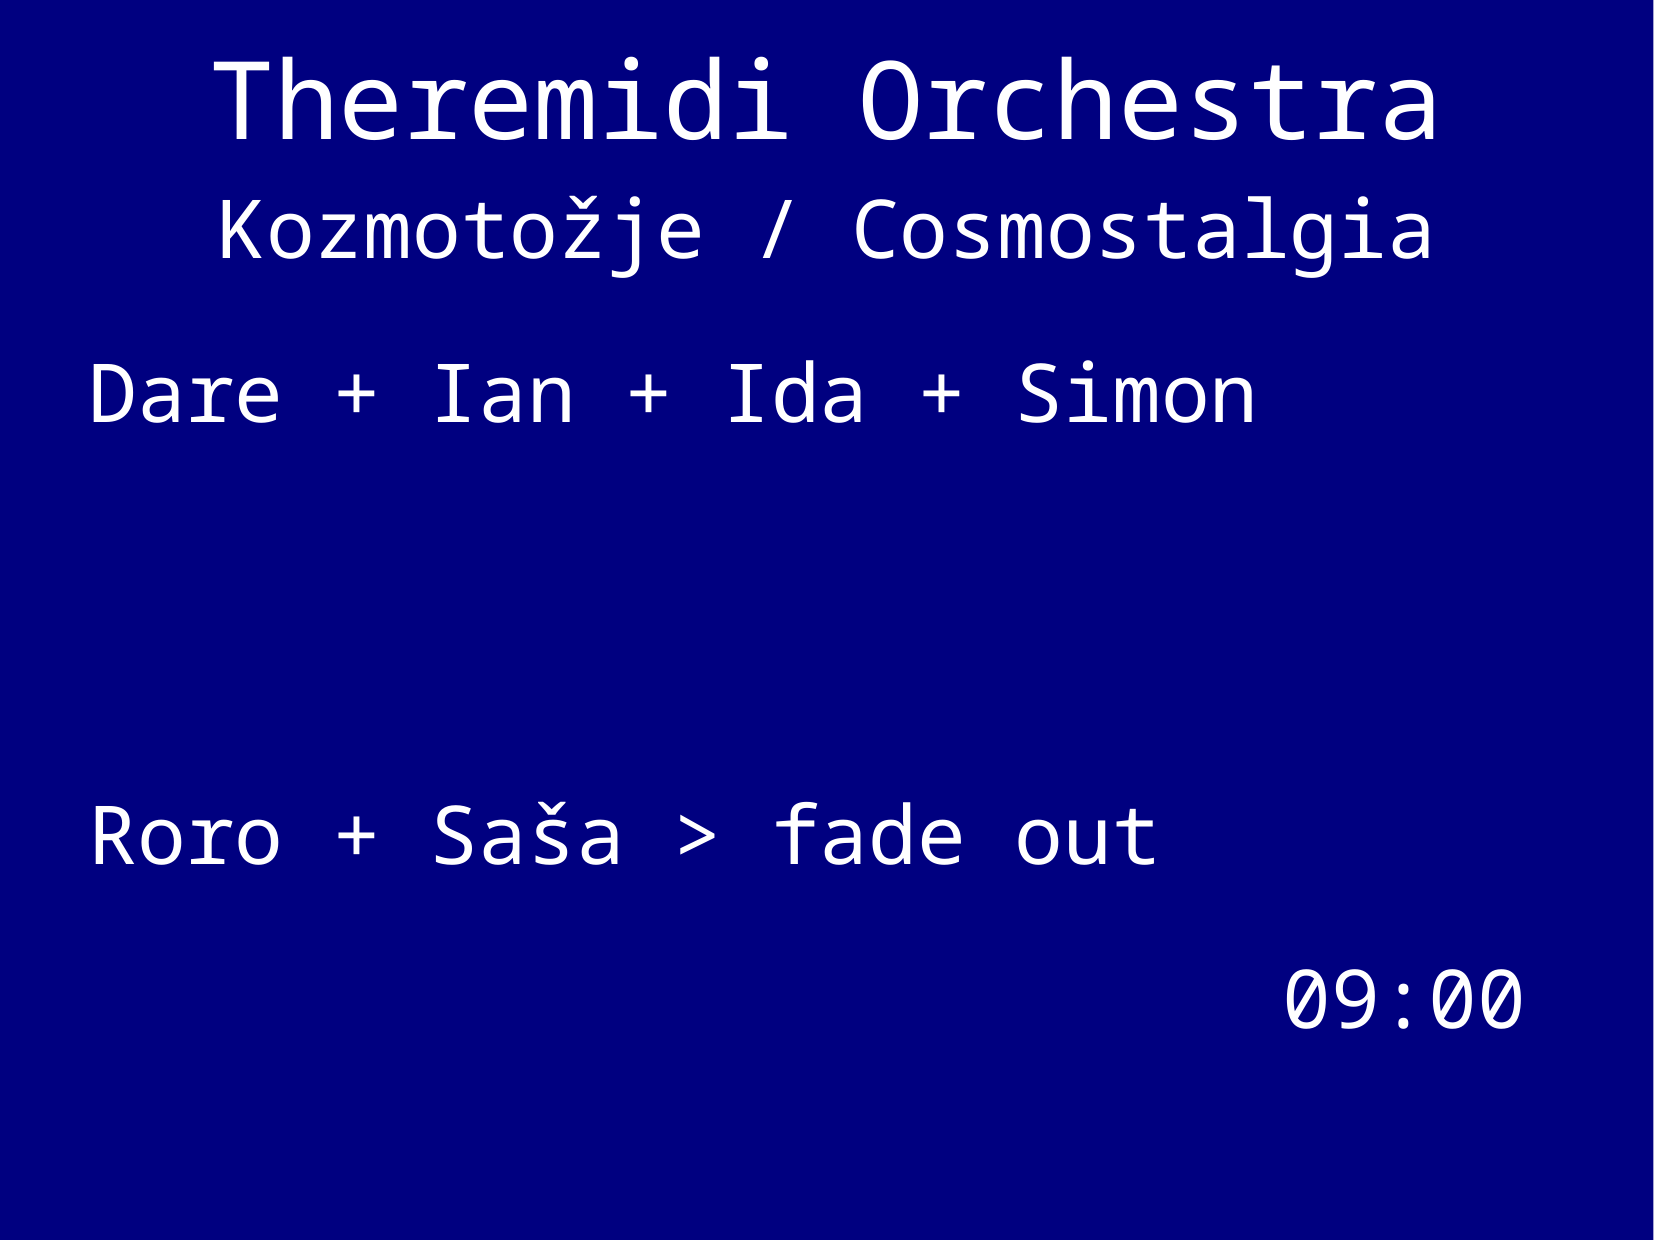

# Theremidi Orchestra Kozmotožje / Cosmostalgia
Dare + Ian + Ida + Simon
Roro + Saša > fade out
09:00